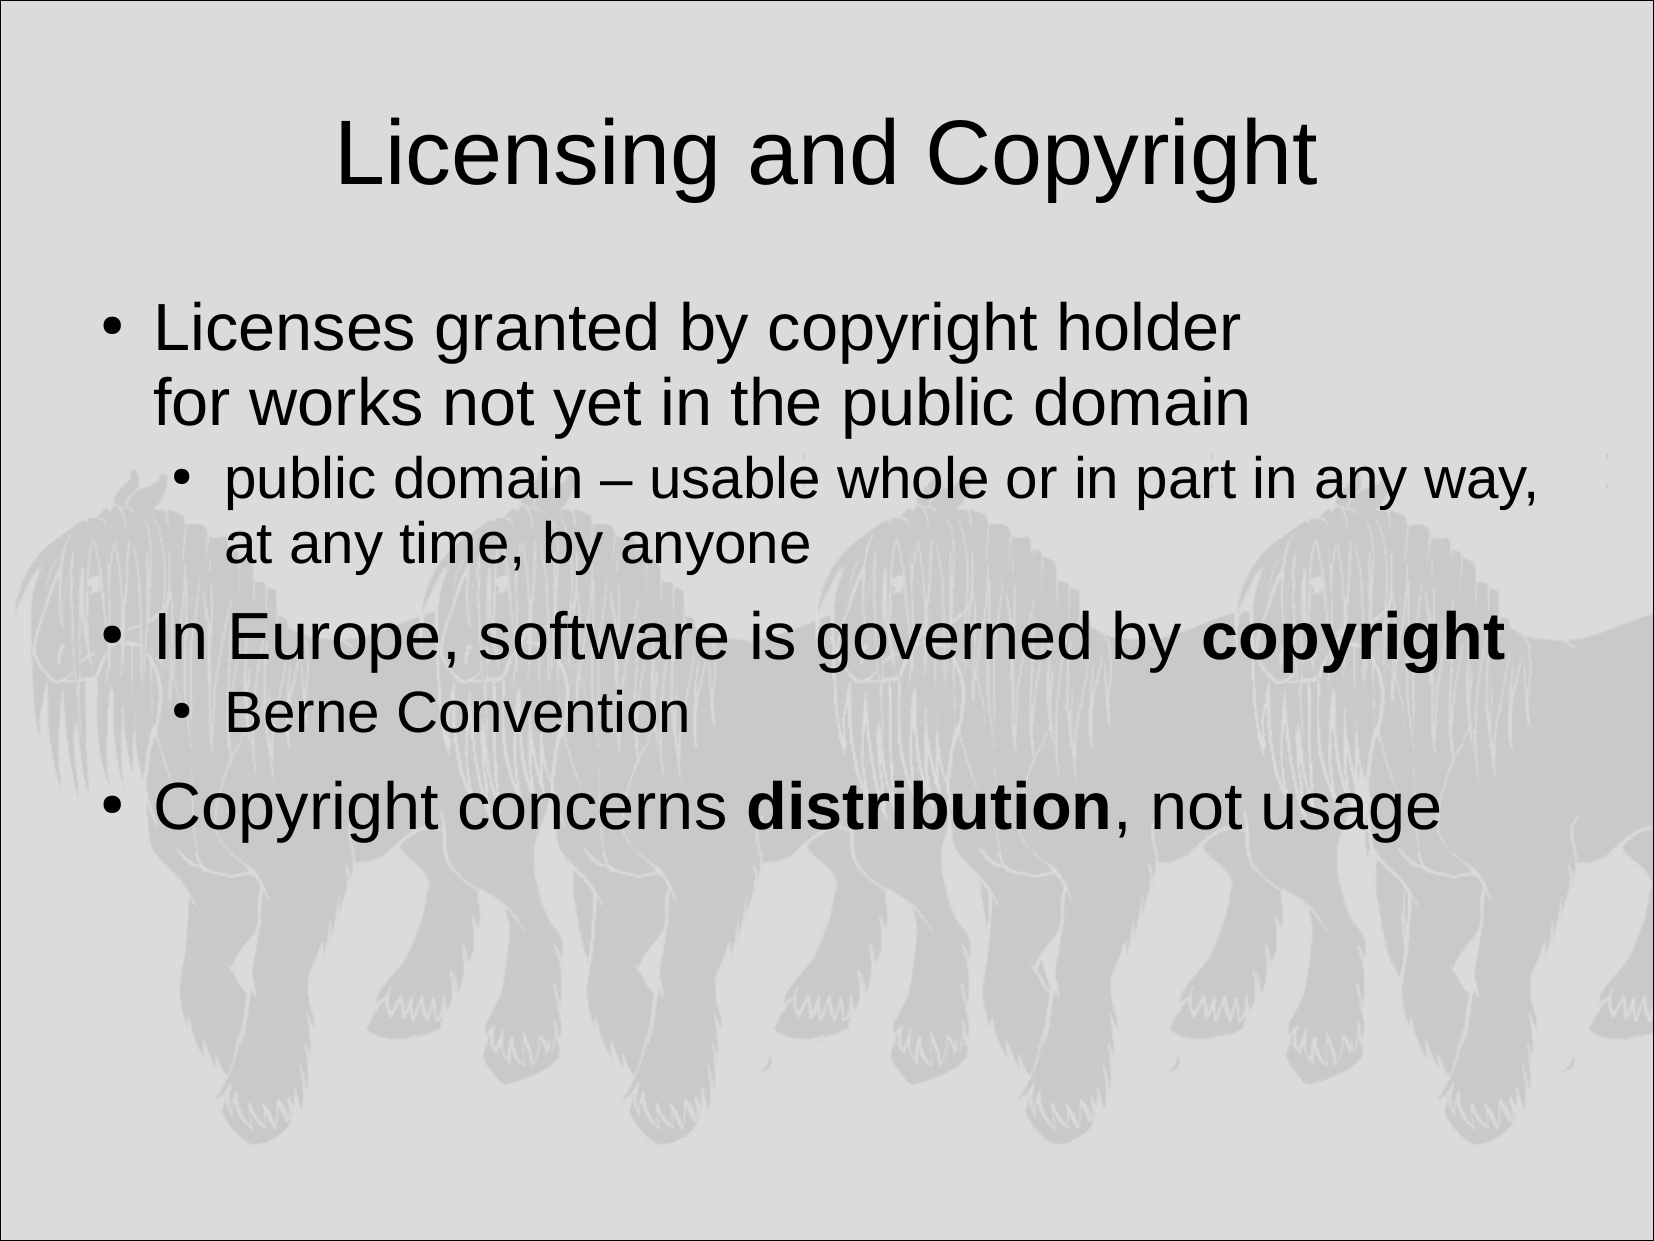

# Licensing and Copyright
Licenses granted by copyright holder
for works not yet in the public domain
public domain – usable whole or in part in any way, at any time, by anyone
In Europe, software is governed by copyright
Berne Convention
Copyright concerns distribution, not usage